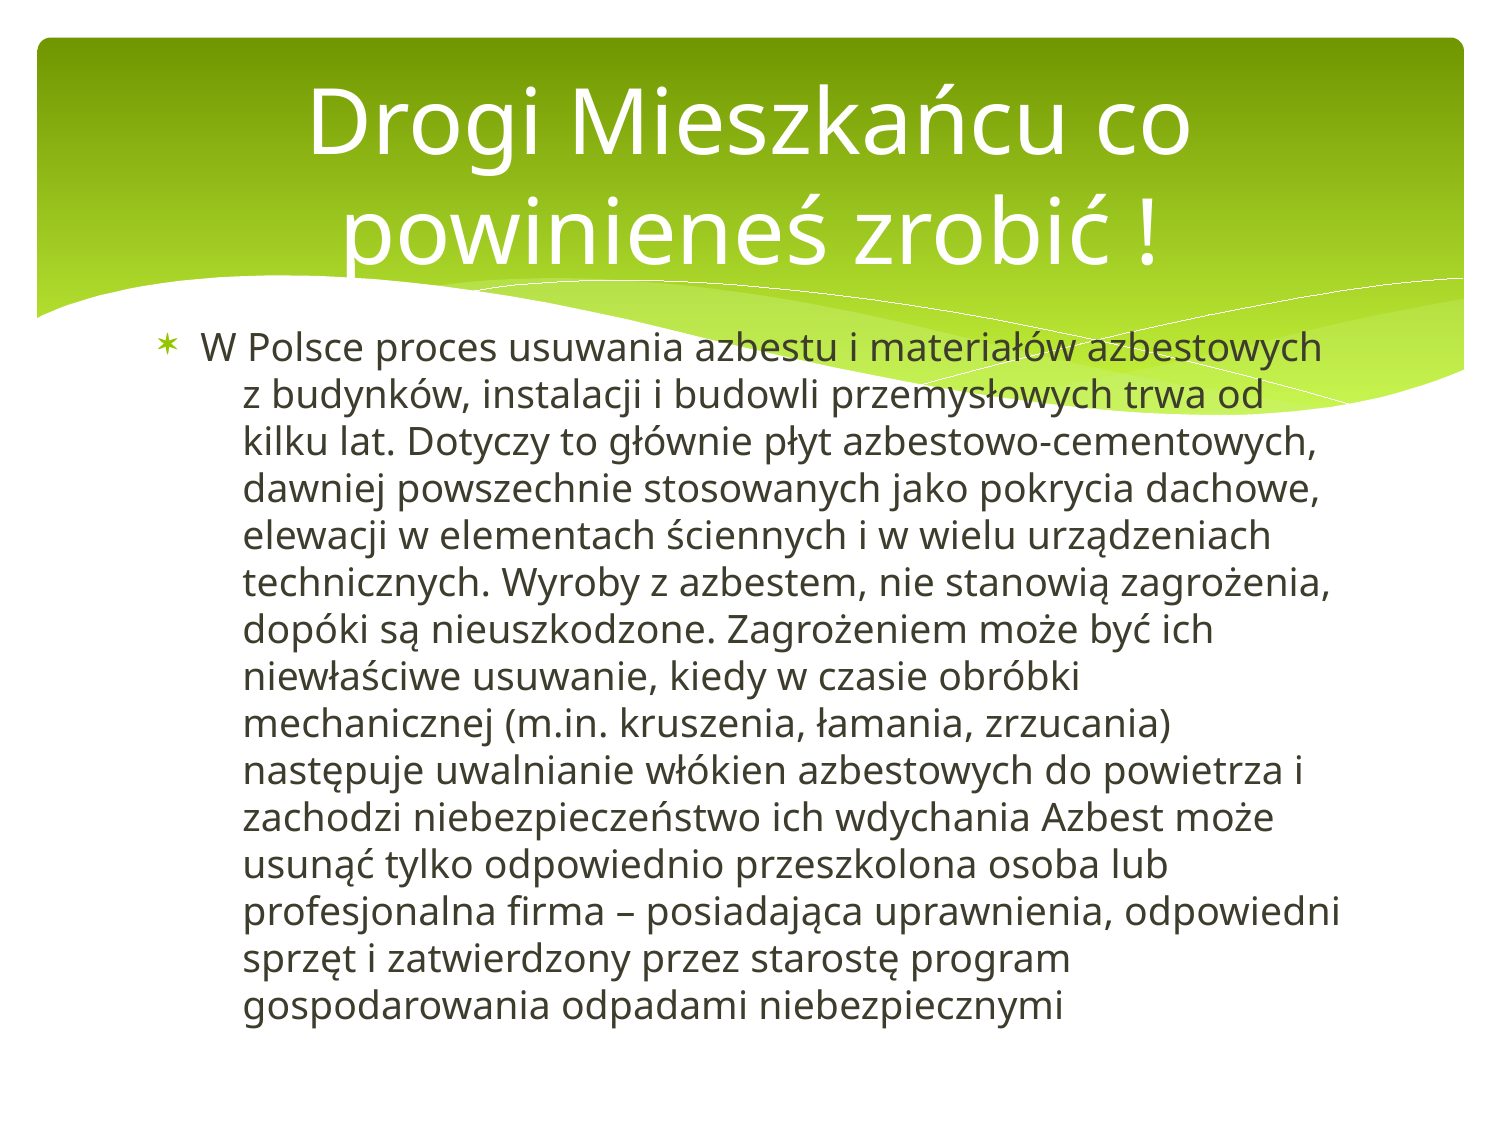

Drogi Mieszkańcu co powinieneś zrobić !
# W Polsce proces usuwania azbestu i materiałów azbestowych z budynków, instalacji i budowli przemysłowych trwa od kilku lat. Dotyczy to głównie płyt azbestowo-cementowych, dawniej powszechnie stosowanych jako pokrycia dachowe, elewacji w elementach ściennych i w wielu urządzeniach technicznych. Wyroby z azbestem, nie stanowią zagrożenia, dopóki są nieuszkodzone. Zagrożeniem może być ich niewłaściwe usuwanie, kiedy w czasie obróbki mechanicznej (m.in. kruszenia, łamania, zrzucania) następuje uwalnianie włókien azbestowych do powietrza i zachodzi niebezpieczeństwo ich wdychania Azbest może usunąć tylko odpowiednio przeszkolona osoba lub profesjonalna firma – posiadająca uprawnienia, odpowiedni sprzęt i zatwierdzony przez starostę program gospodarowania odpadami niebezpiecznymi